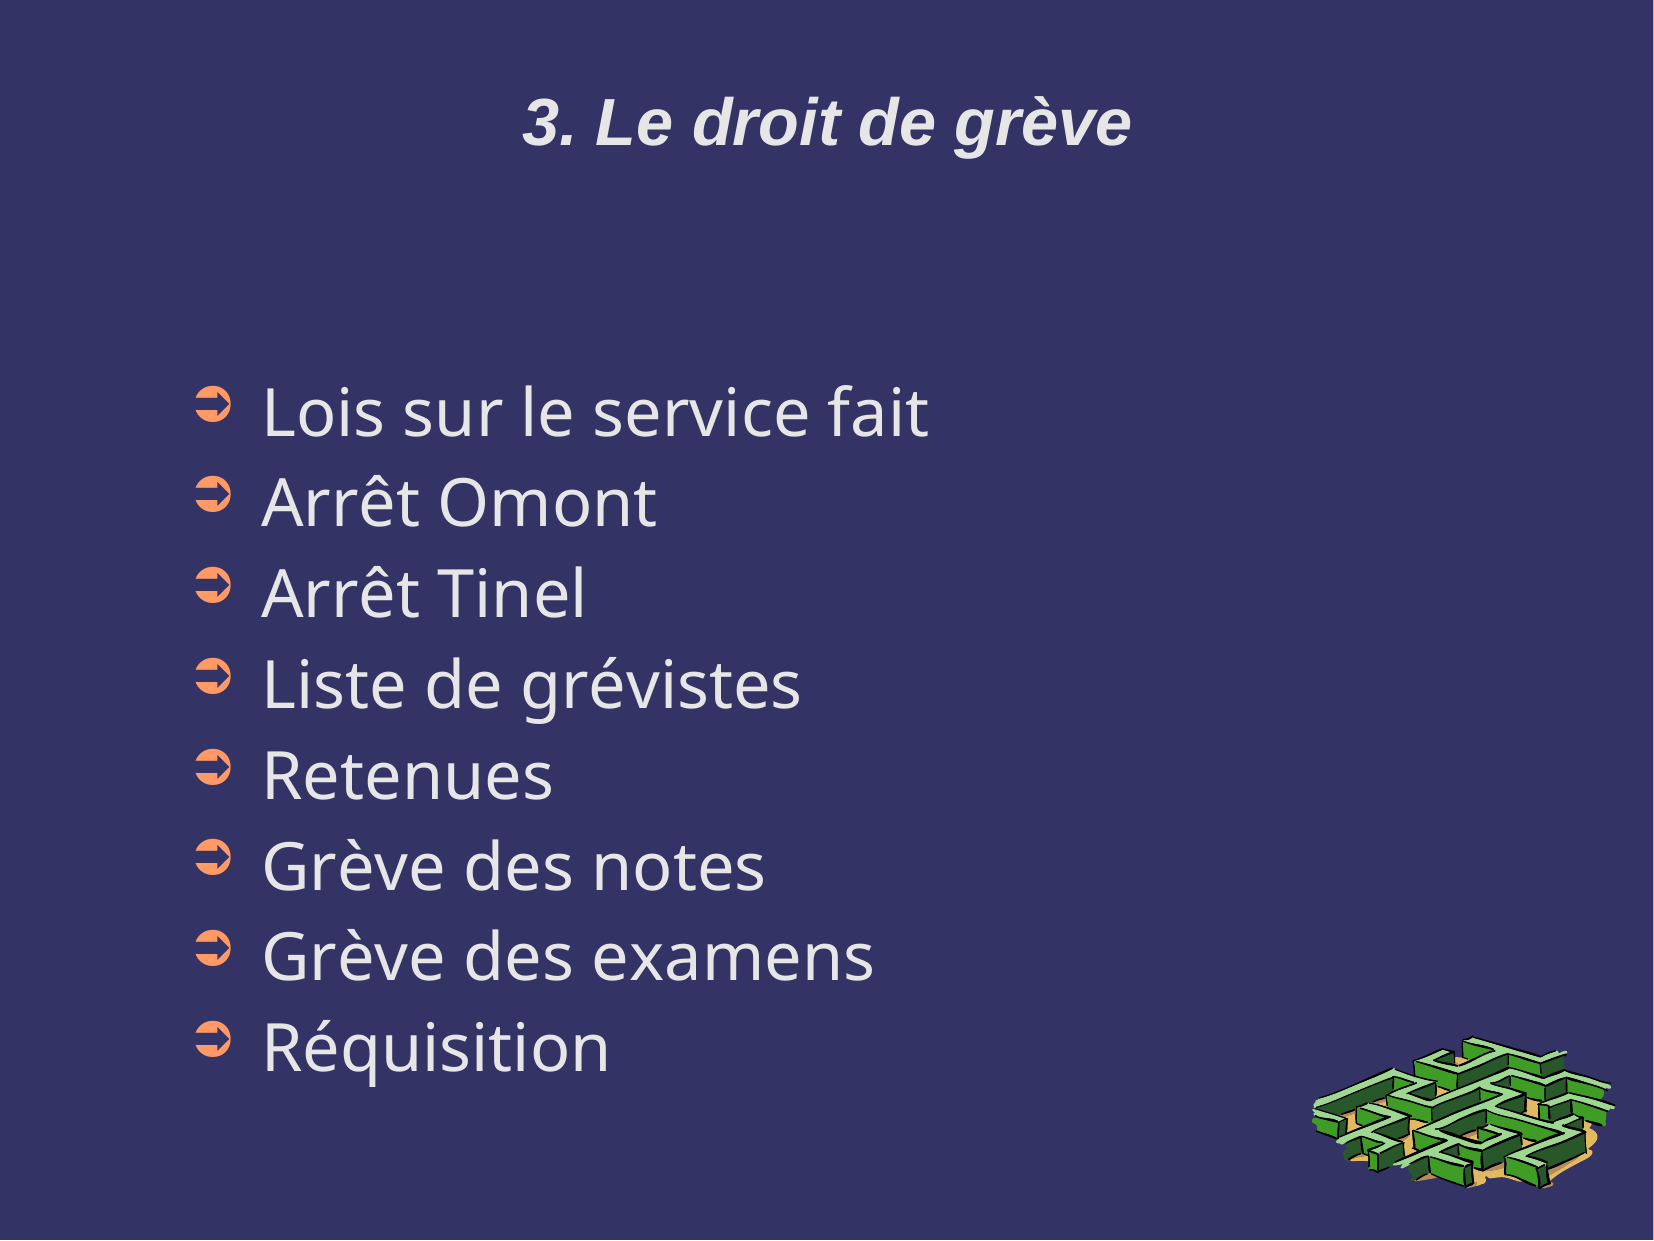

# 3. Le droit de grève
Lois sur le service fait
Arrêt Omont
Arrêt Tinel
Liste de grévistes
Retenues
Grève des notes
Grève des examens
Réquisition